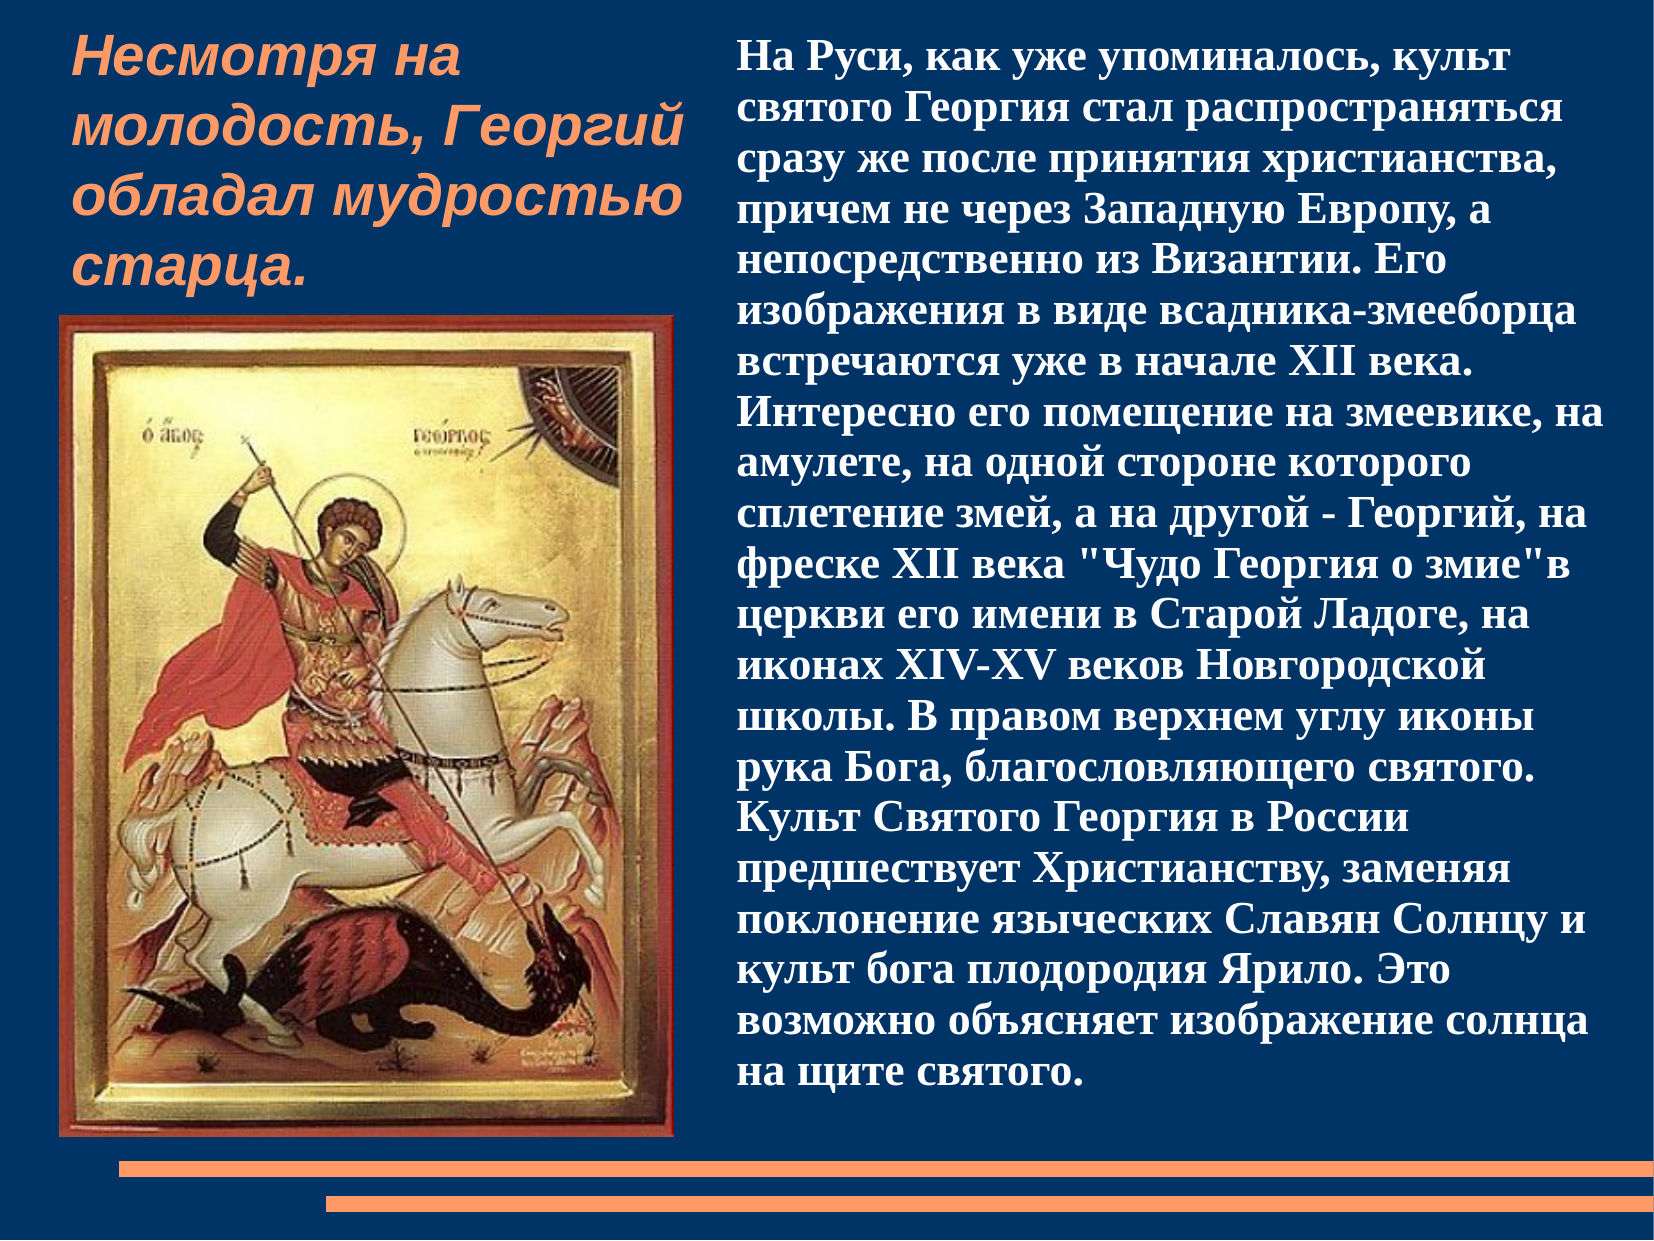

# Несмотря на молодость, Георгий обладал мудростью старца.
На Руси, как уже упоминалось, культ святого Георгия стал распространяться сразу же после принятия христианства, причем не через Западную Европу, а непосредственно из Византии. Его изображения в виде всадника-змееборца встречаются уже в начале XII века. Интересно его помещение на змеевике, на амулете, на одной стороне которого сплетение змей, а на другой - Георгий, на фреске XII века "Чудо Георгия о змие"в церкви его имени в Старой Ладоге, на иконах XIV-XV веков Новгородской школы. В правом верхнем углу иконы рука Бога, благословляющего святого. Культ Святого Георгия в России предшествует Христианству, заменяя поклонение языческих Славян Солнцу и культ бога плодородия Ярило. Это возможно объясняет изображение солнца на щите святого.